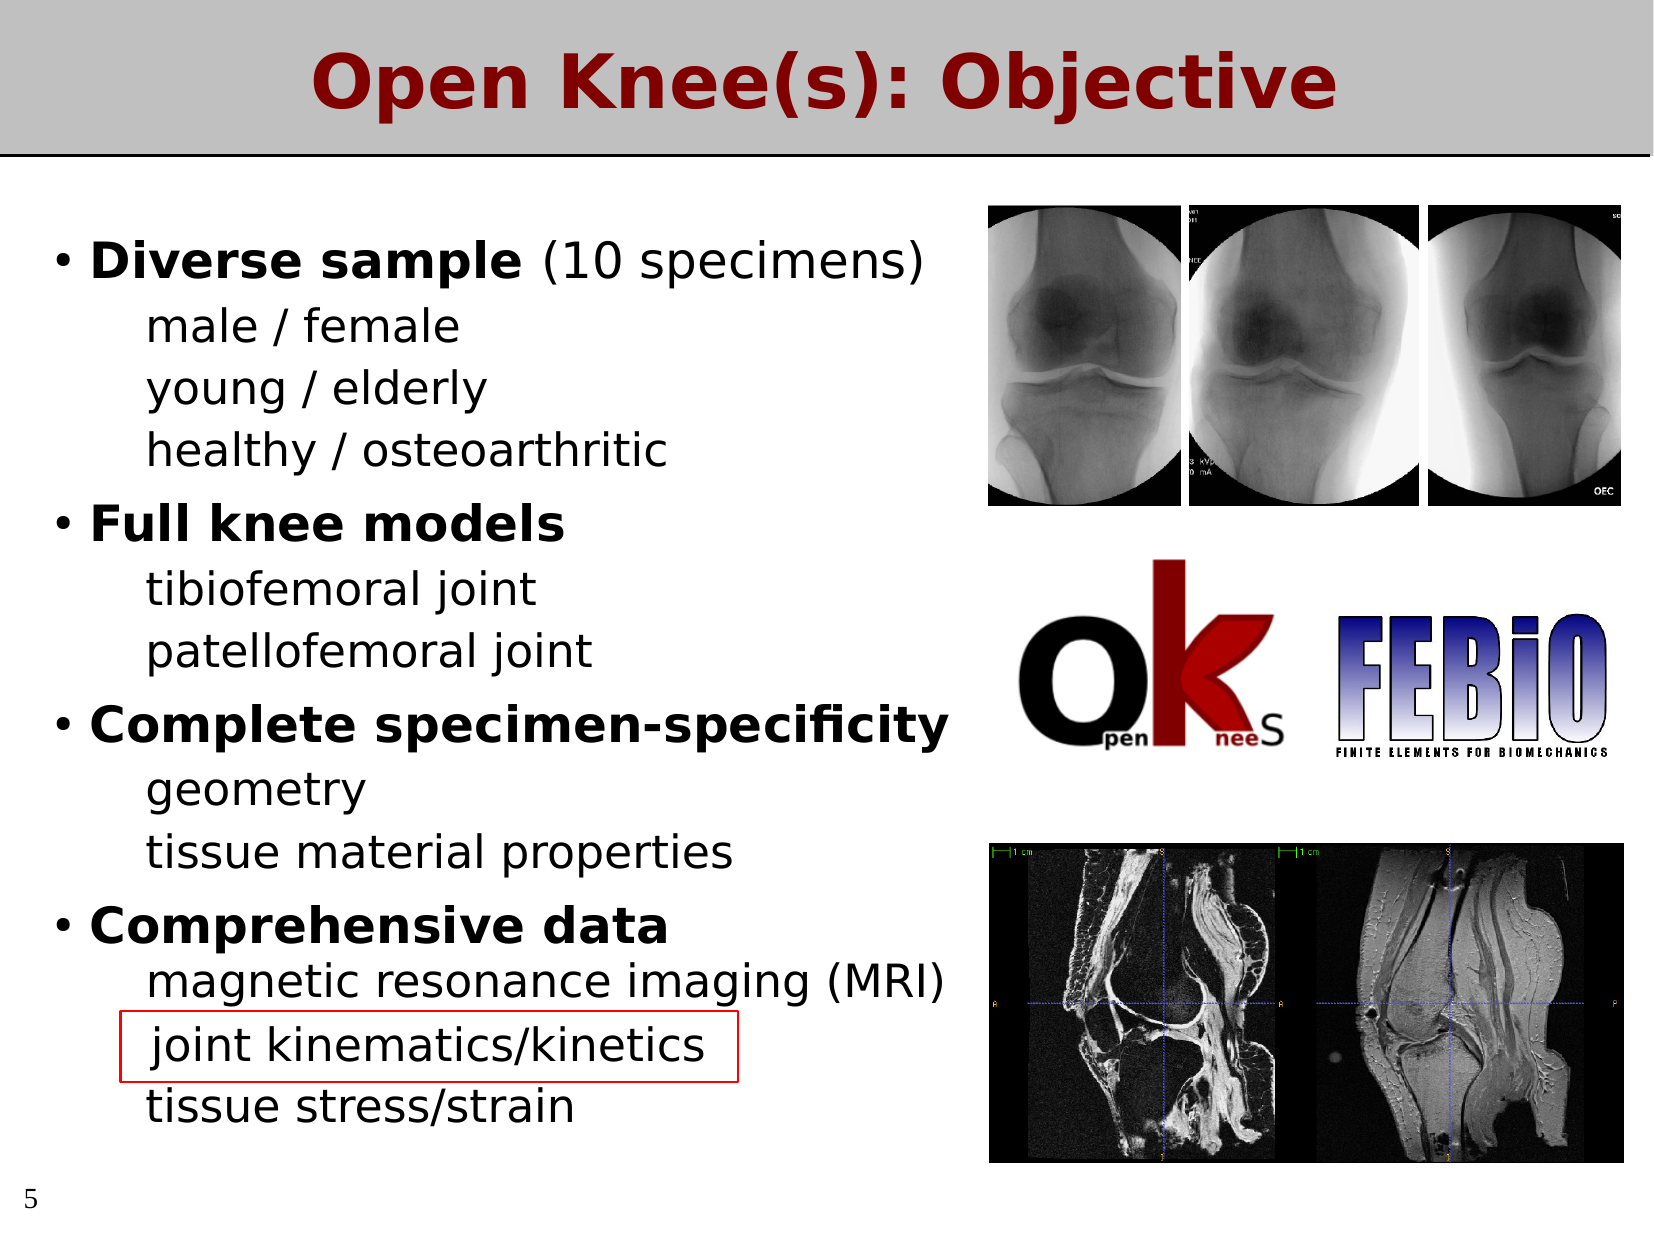

Open Knee(s): Objective
 Diverse sample (10 specimens)
male / female
young / elderly
healthy / osteoarthritic
 Full knee models
tibiofemoral joint
patellofemoral joint
 Complete specimen-specificity
geometry
tissue material properties
 Comprehensive data
 magnetic resonance imaging (MRI)
tissue stress/strain
 joint kinematics/kinetics